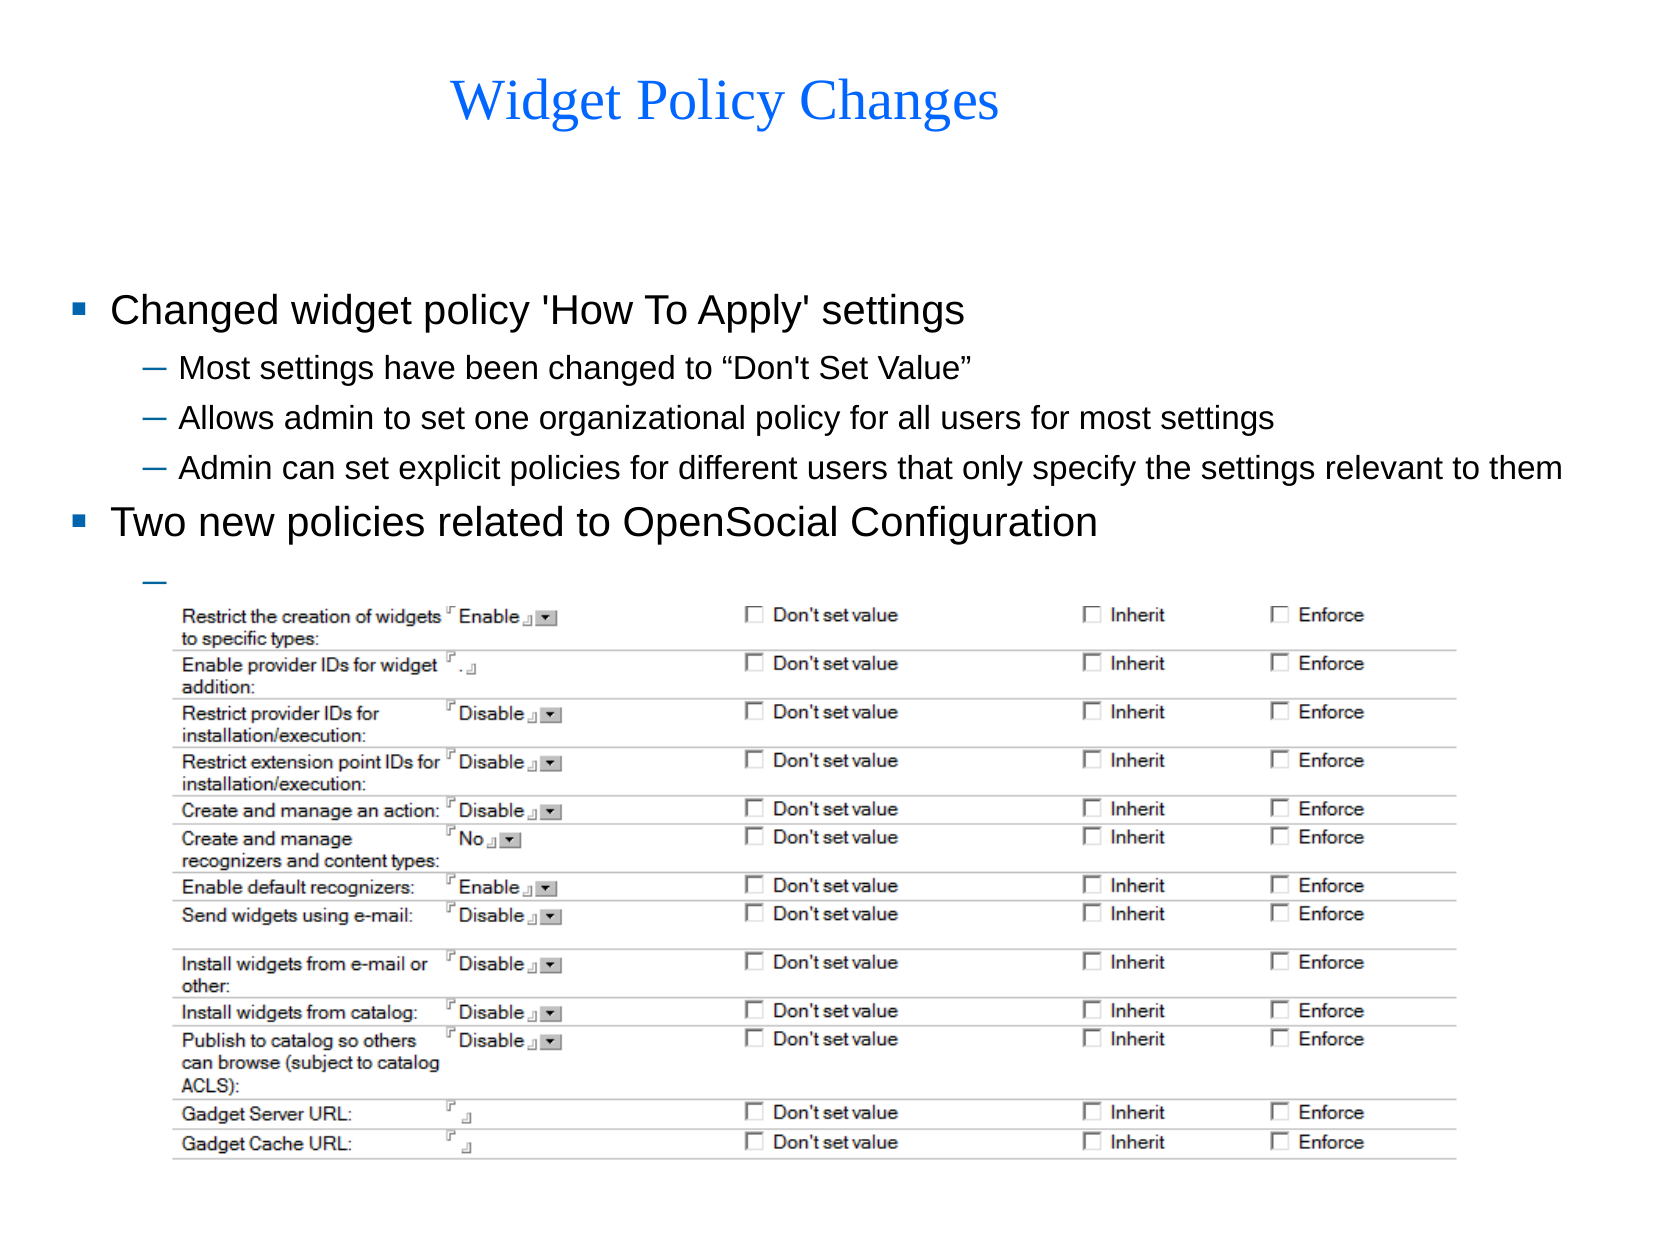

# Widget Policy Changes
Changed widget policy 'How To Apply' settings
Most settings have been changed to “Don't Set Value”
Allows admin to set one organizational policy for all users for most settings
Admin can set explicit policies for different users that only specify the settings relevant to them
Two new policies related to OpenSocial Configuration
10